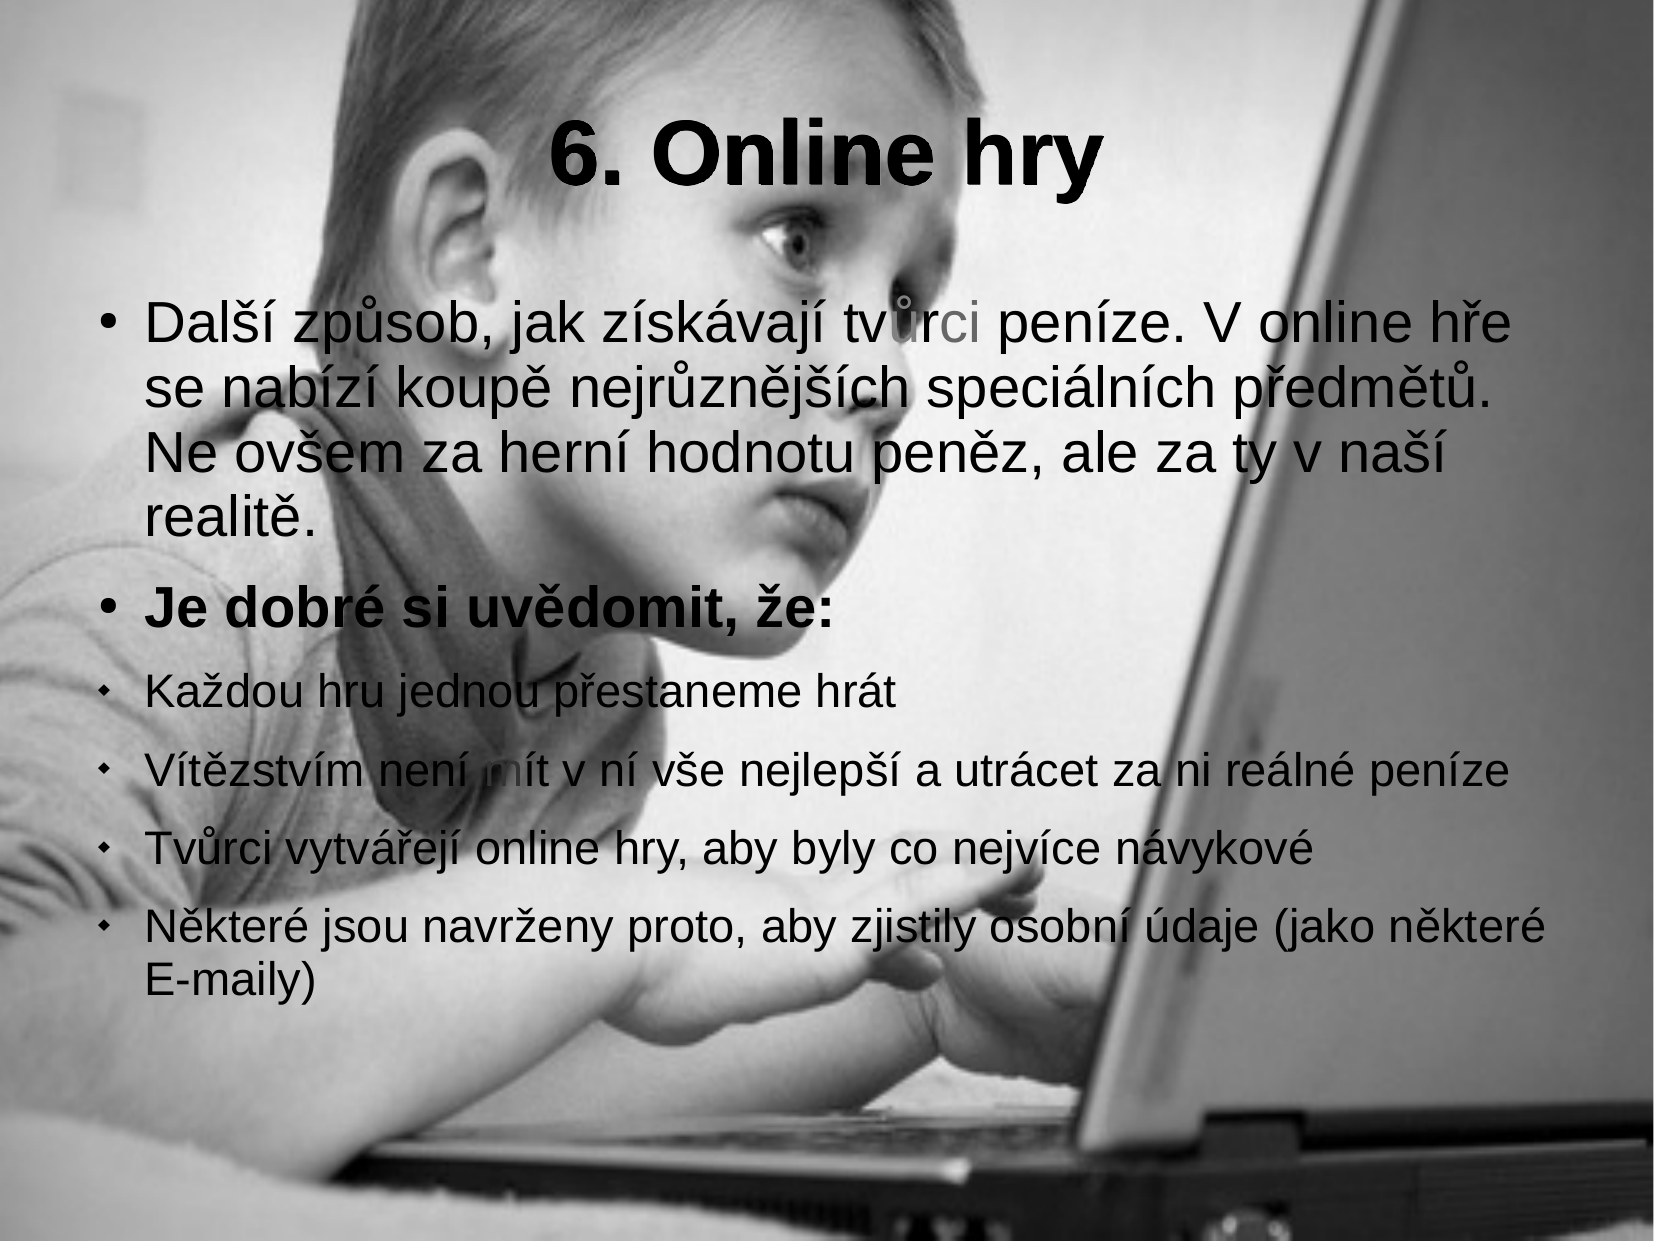

# 6. Online hry
Další způsob, jak získávají tvůrci peníze. V online hře se nabízí koupě nejrůznějších speciálních předmětů. Ne ovšem za herní hodnotu peněz, ale za ty v naší realitě.
Je dobré si uvědomit, že:
Každou hru jednou přestaneme hrát
Vítězstvím není mít v ní vše nejlepší a utrácet za ni reálné peníze
Tvůrci vytvářejí online hry, aby byly co nejvíce návykové
Některé jsou navrženy proto, aby zjistily osobní údaje (jako některé E-maily)